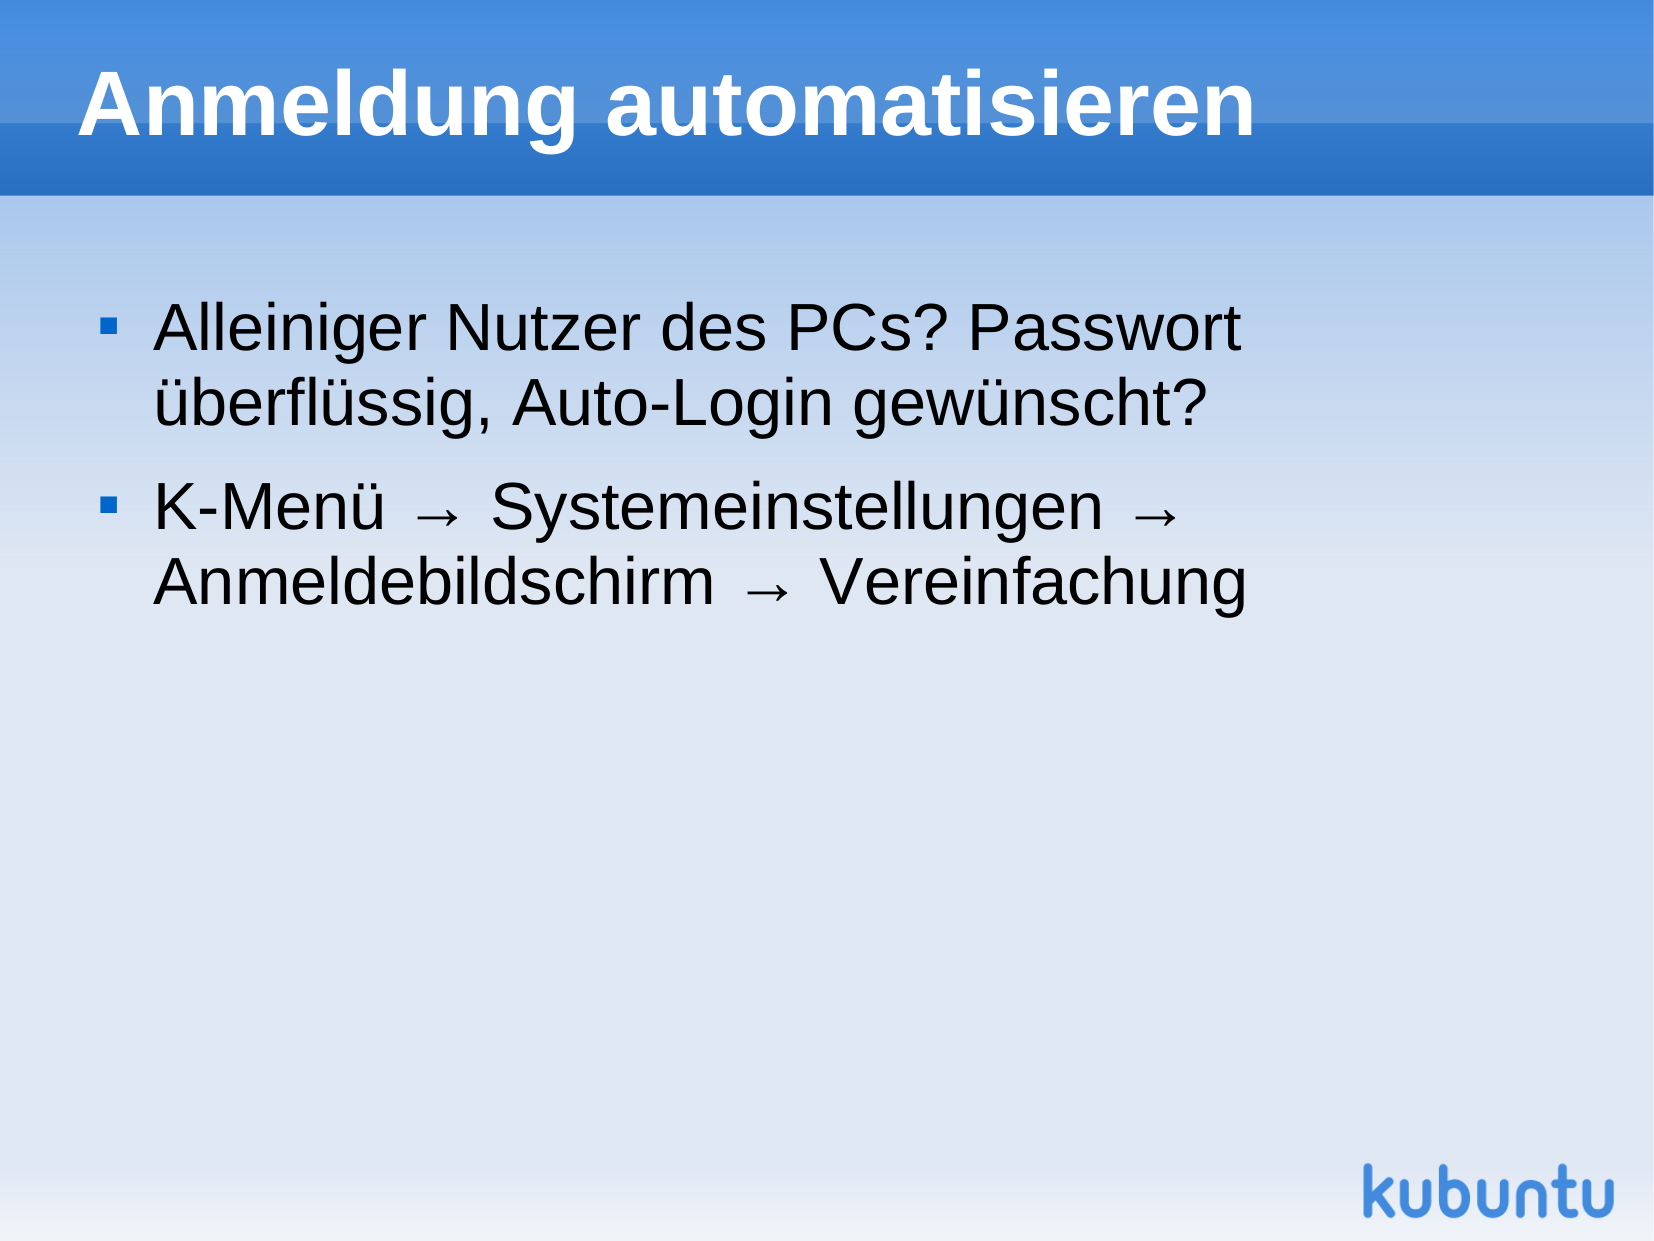

# Anmeldung automatisieren
Alleiniger Nutzer des PCs? Passwort überflüssig, Auto-Login gewünscht?
K-Menü → Systemeinstellungen → Anmeldebildschirm → Vereinfachung